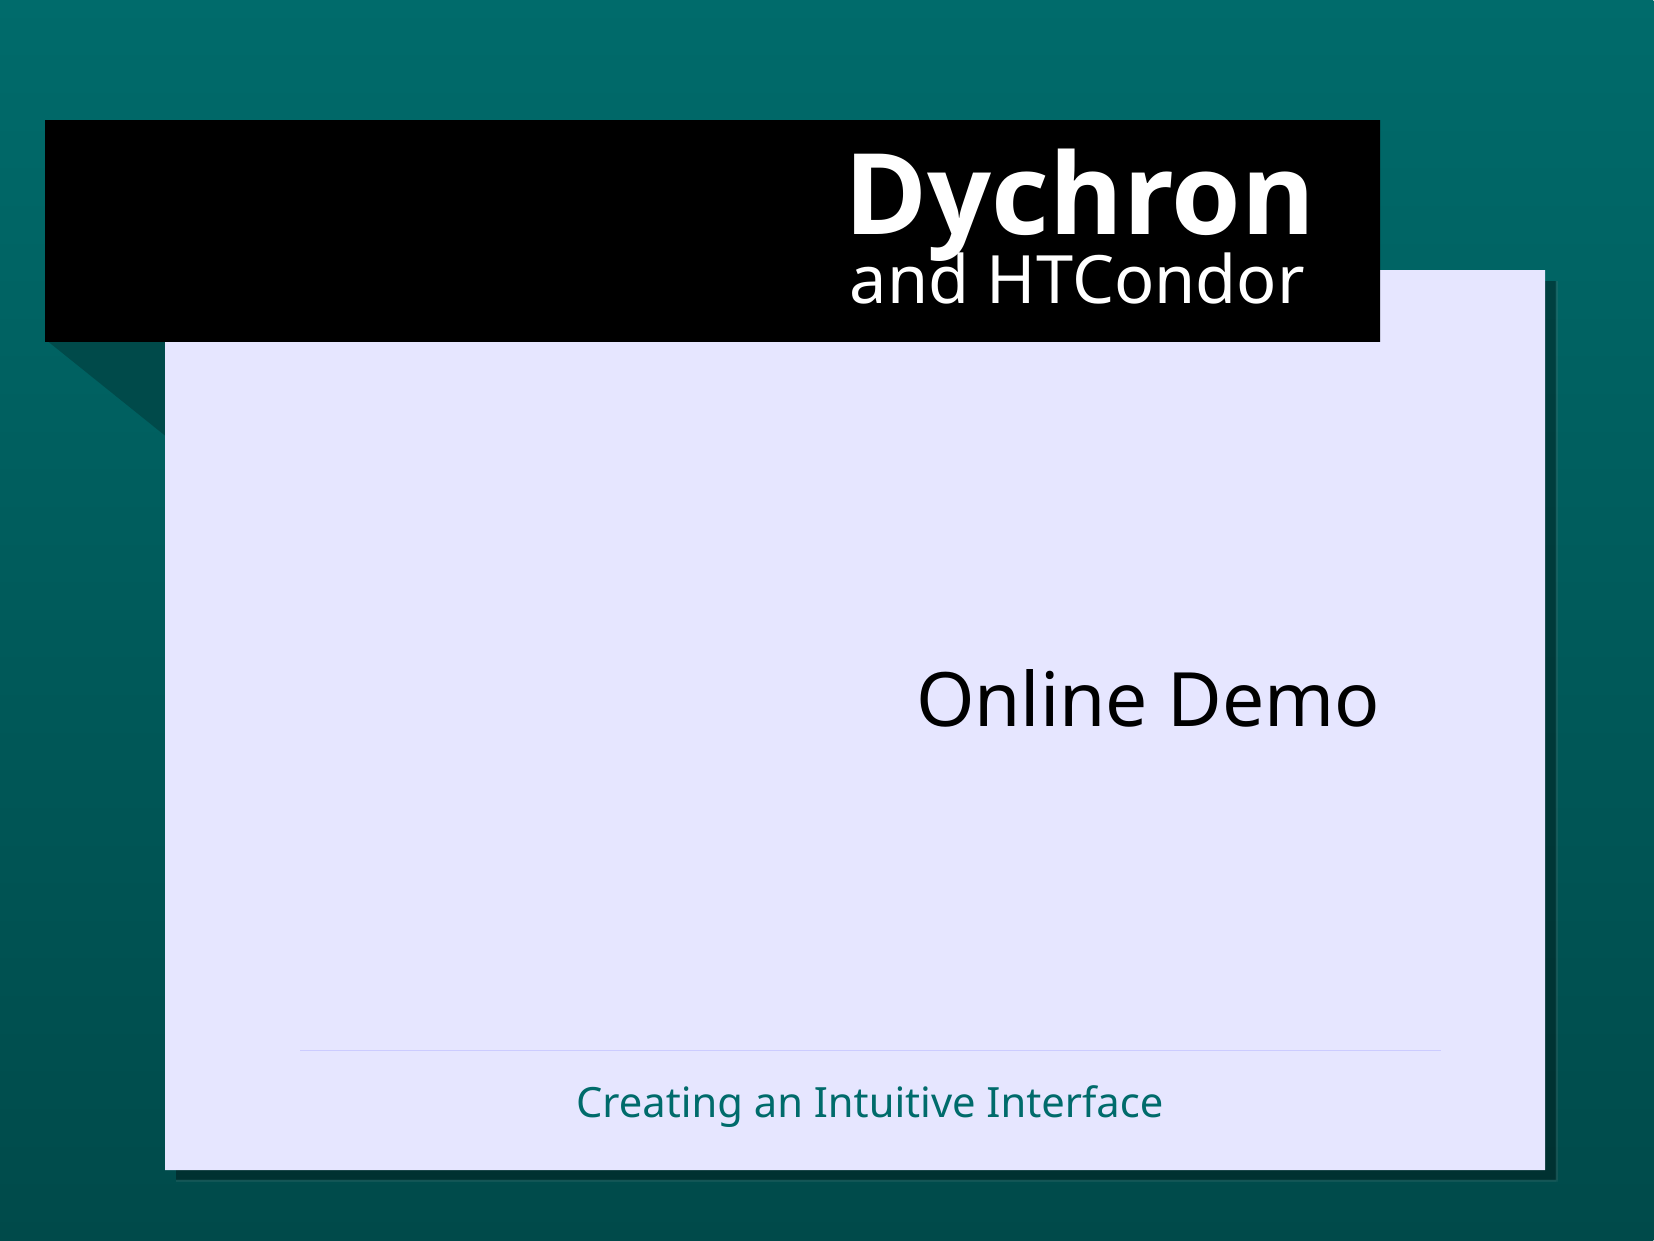

# Dychron
and HTCondor
Online Demo
Creating an Intuitive Interface